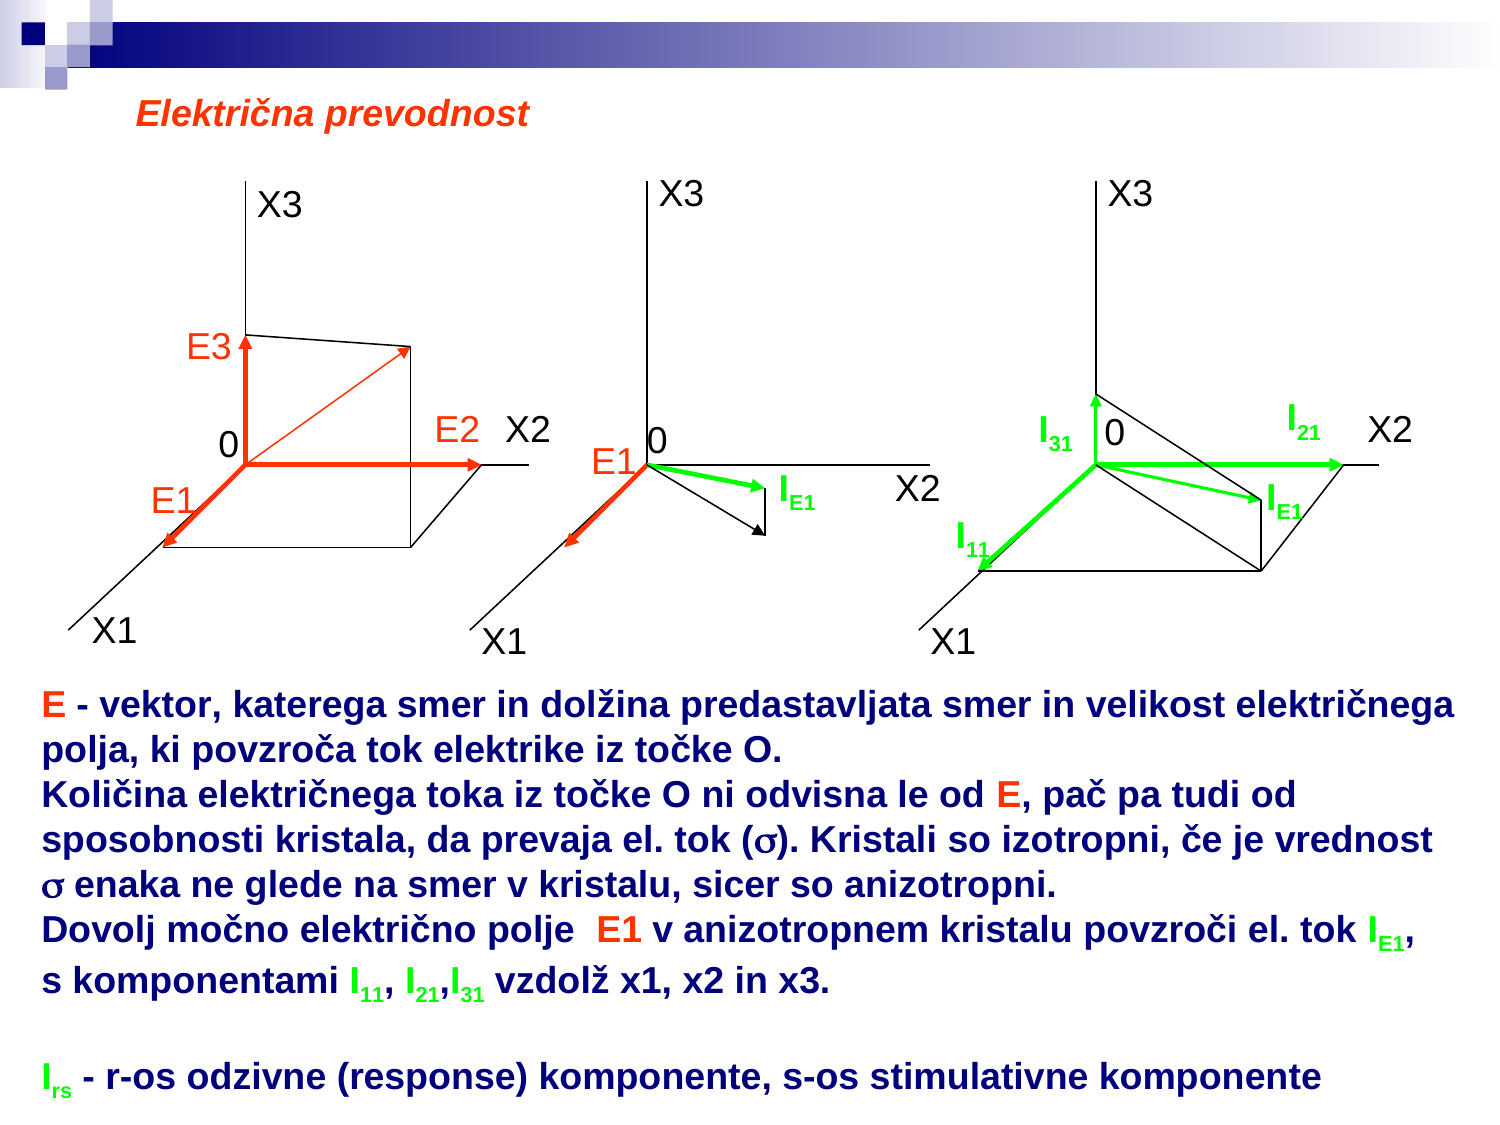

Električna prevodnost
X3
X3
X3
E3
I21
E2
X2
I31
X2
0
0
0
E1
IE1
X2
IE1
E1
I11
X1
X1
X1
E - vektor, katerega smer in dolžina predastavljata smer in velikost električnega
polja, ki povzroča tok elektrike iz točke O.
Količina električnega toka iz točke O ni odvisna le od E, pač pa tudi od
sposobnosti kristala, da prevaja el. tok (). Kristali so izotropni, če je vrednost
 enaka ne glede na smer v kristalu, sicer so anizotropni.
Dovolj močno električno polje E1 v anizotropnem kristalu povzroči el. tok IE1,
s komponentami I11, I21,I31 vzdolž x1, x2 in x3.
Irs - r-os odzivne (response) komponente, s-os stimulativne komponente